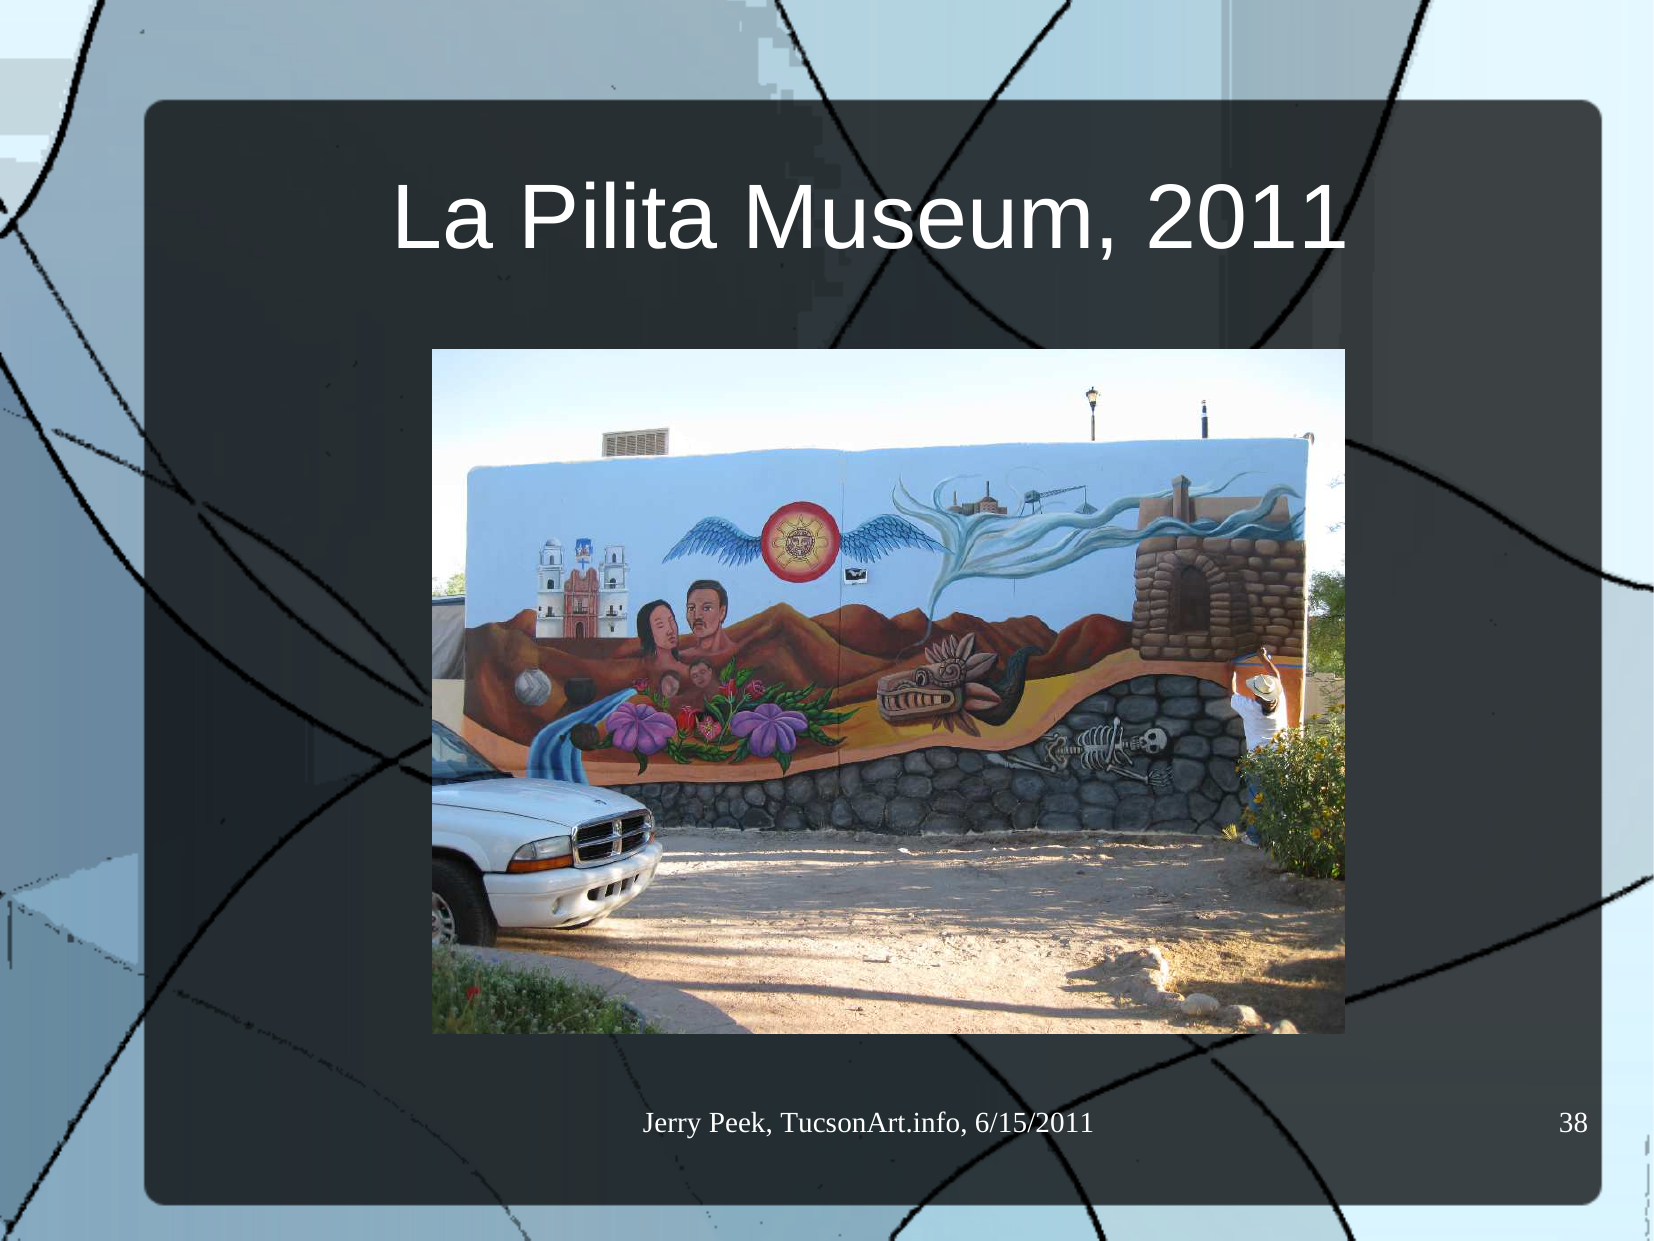

# La Pilita Museum, 2011
Jerry Peek, TucsonArt.info, 6/15/2011
38